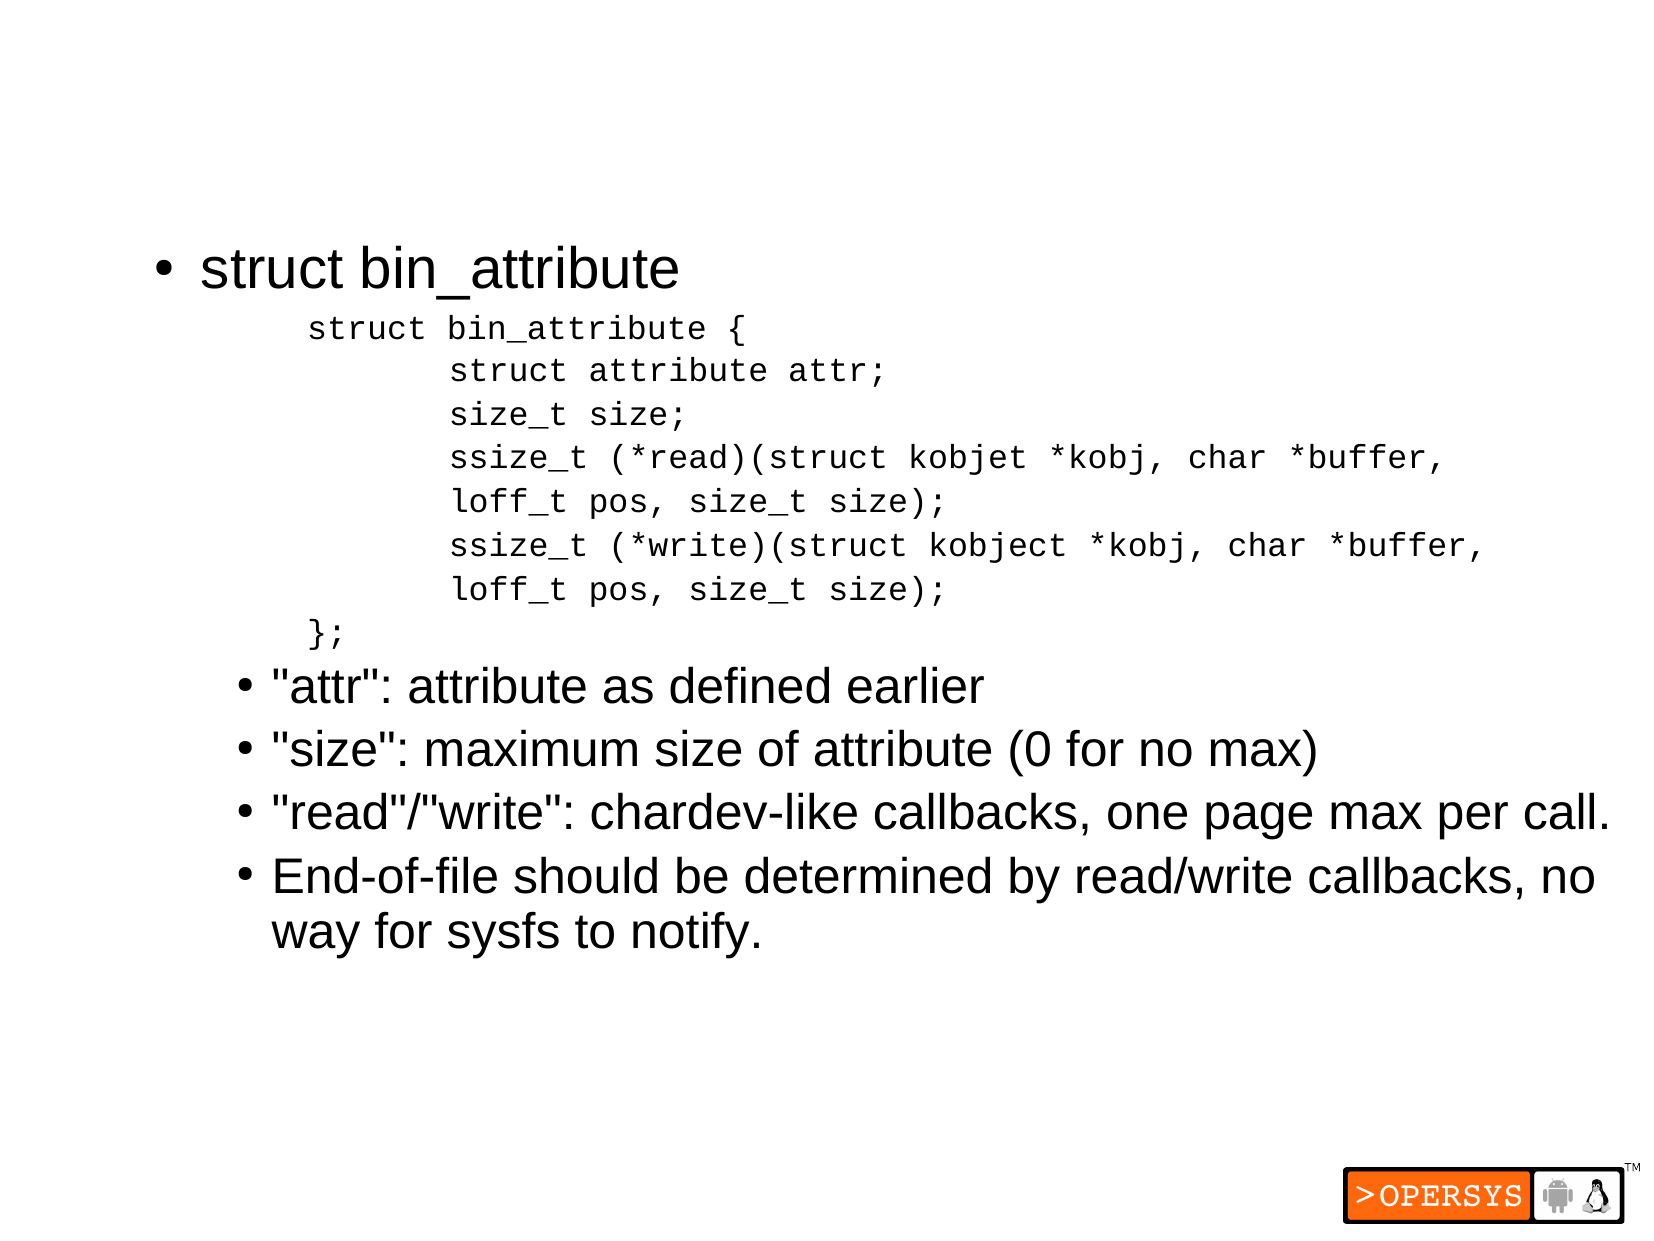

# struct bin_attribute
struct bin_attribute {
struct attribute attr;
size_t size;
ssize_t (*read)(struct kobjet *kobj, char *buffer,
loff_t pos, size_t size);
ssize_t (*write)(struct kobject *kobj, char *buffer,
loff_t pos, size_t size);
};
"attr": attribute as defined earlier
"size": maximum size of attribute (0 for no max)
"read"/"write": chardev-like callbacks, one page max per call.
End-of-file should be determined by read/write callbacks, no way for sysfs to notify.